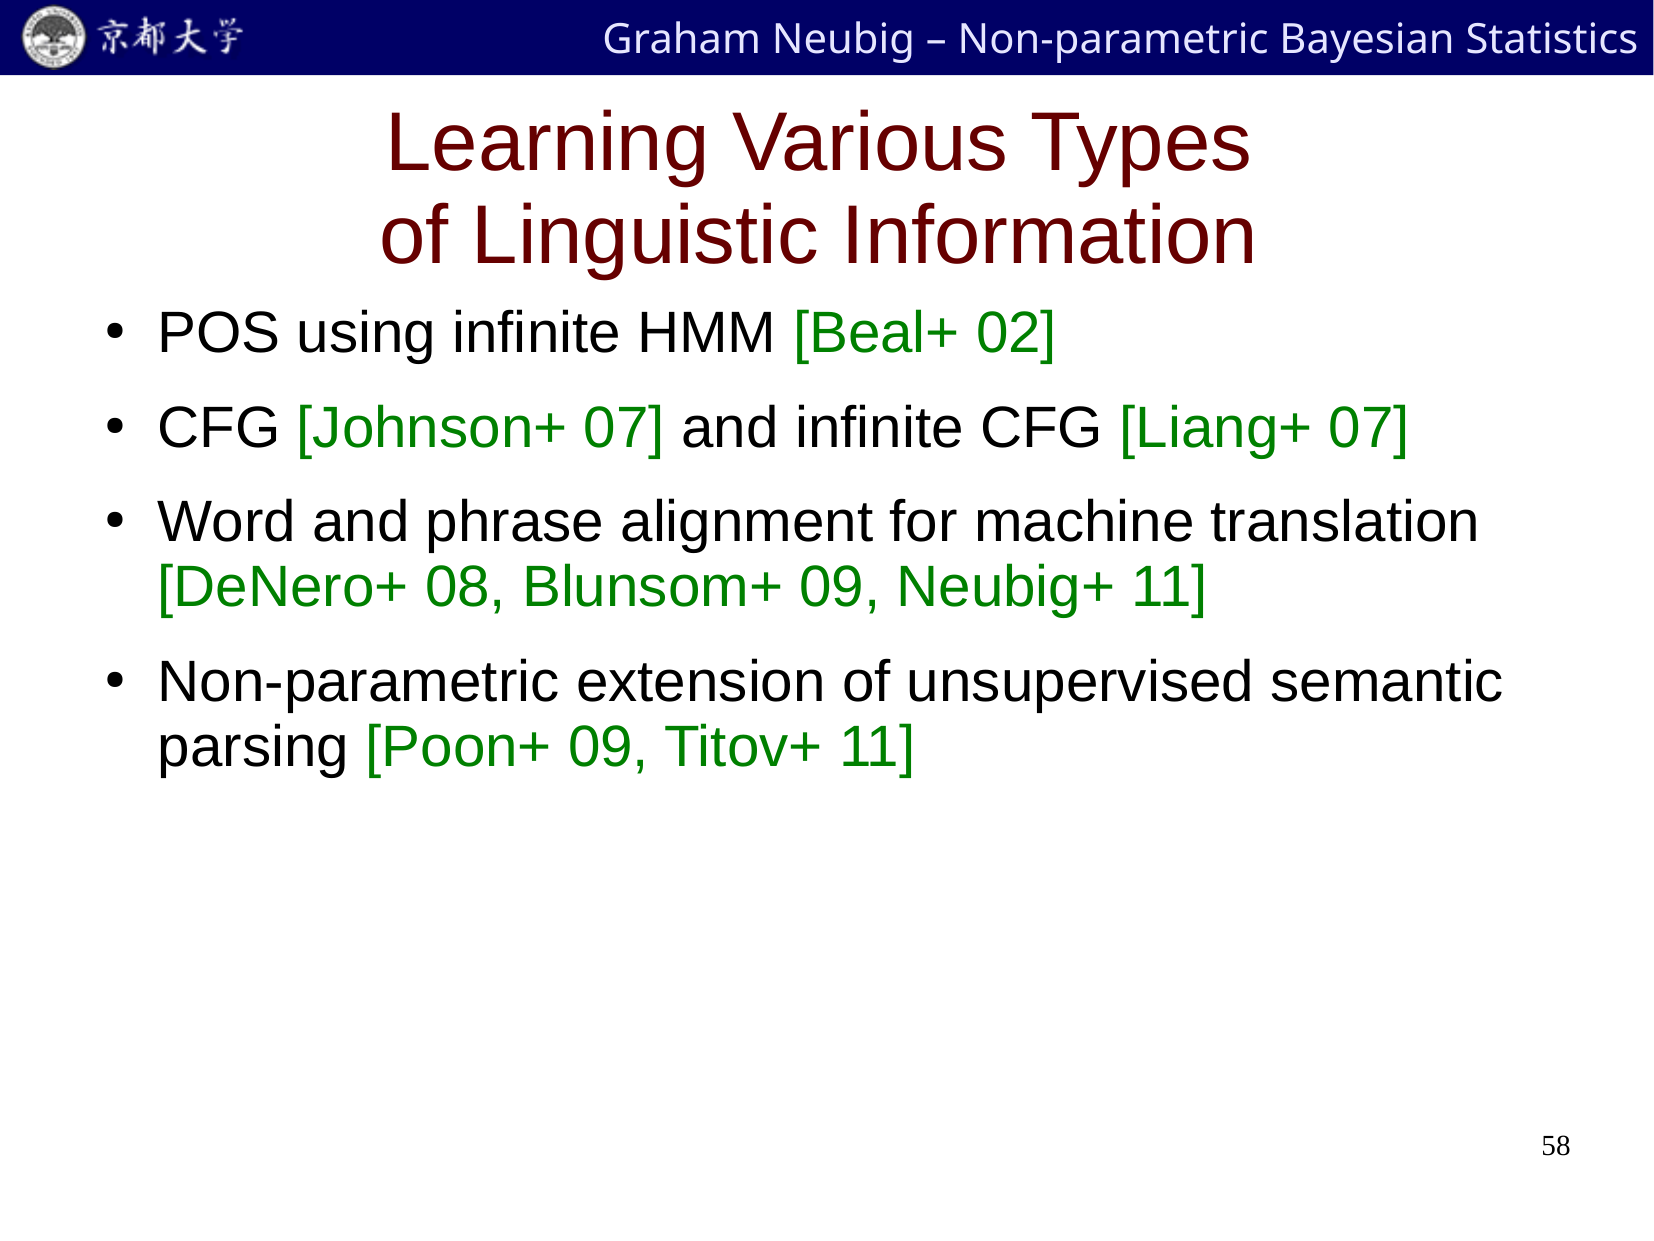

# Learning Various Types of Linguistic Information
POS using infinite HMM [Beal+ 02]
CFG [Johnson+ 07] and infinite CFG [Liang+ 07]
Word and phrase alignment for machine translation [DeNero+ 08, Blunsom+ 09, Neubig+ 11]
Non-parametric extension of unsupervised semantic parsing [Poon+ 09, Titov+ 11]
58